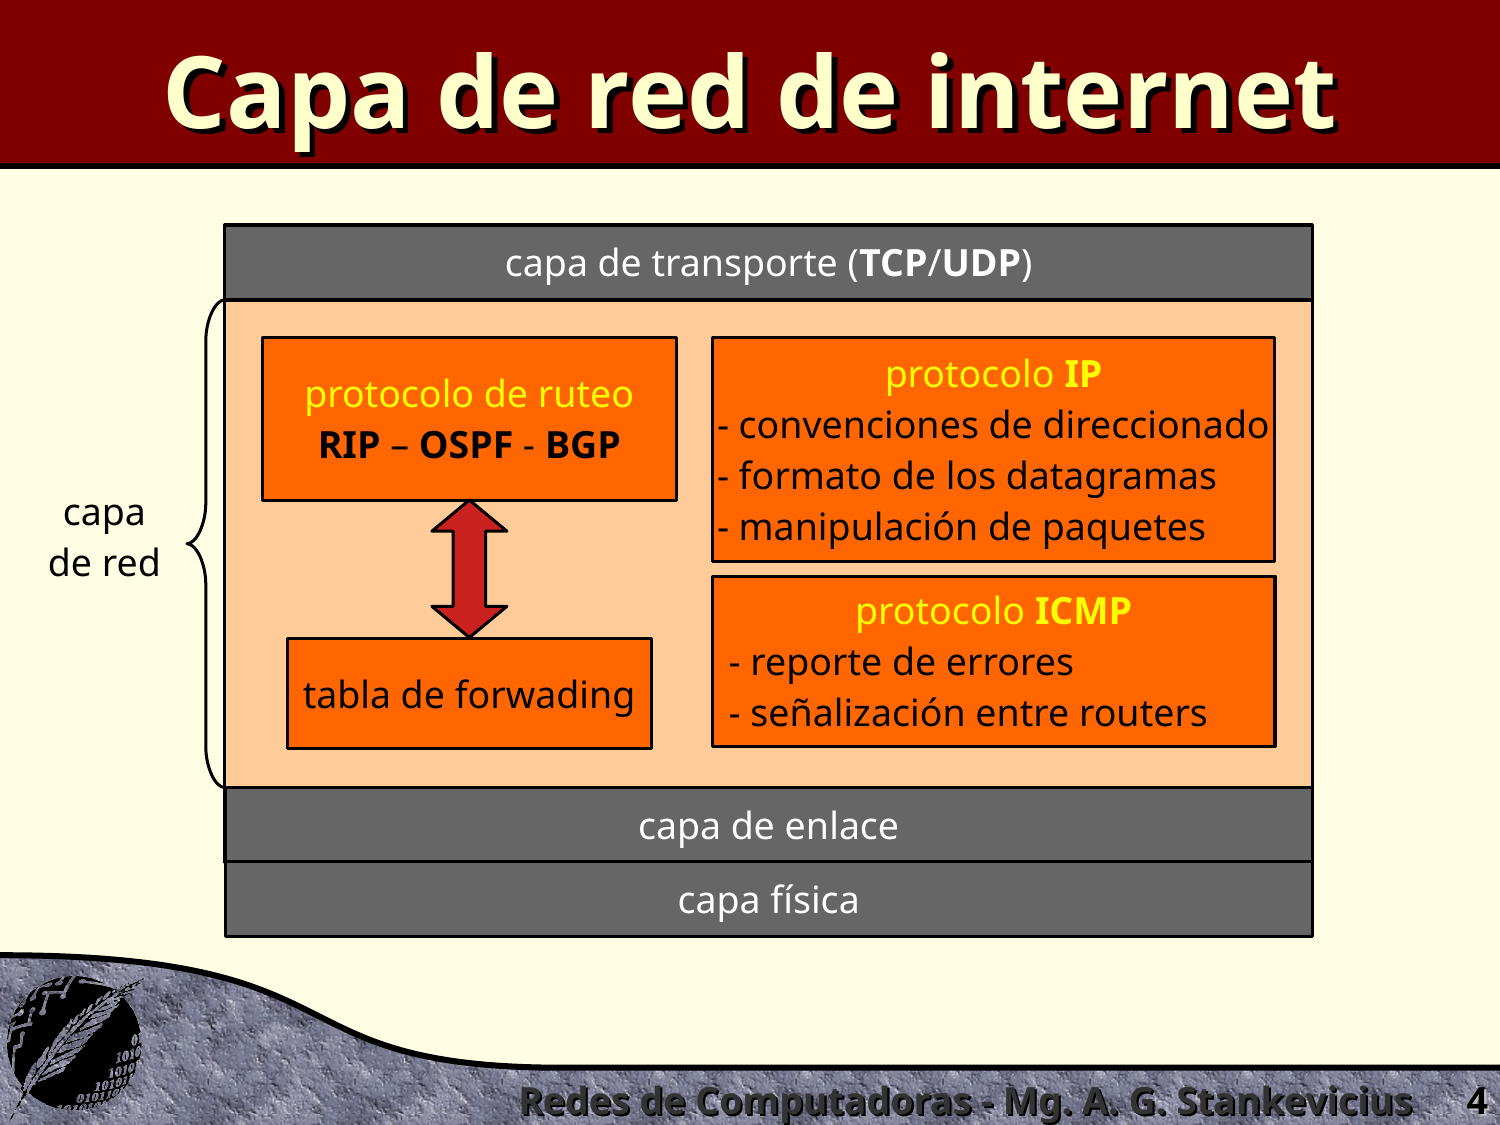

# Capa de red de internet
capa de transporte (TCP/UDP)
protocolo de ruteo
RIP – OSPF - BGP
protocolo IP
- convenciones de direccionado
- formato de los datagramas
- manipulación de paquetes
capa
de red
protocolo ICMP
- reporte de errores
- señalización entre routers
tabla de forwading
capa de enlace
capa física
4